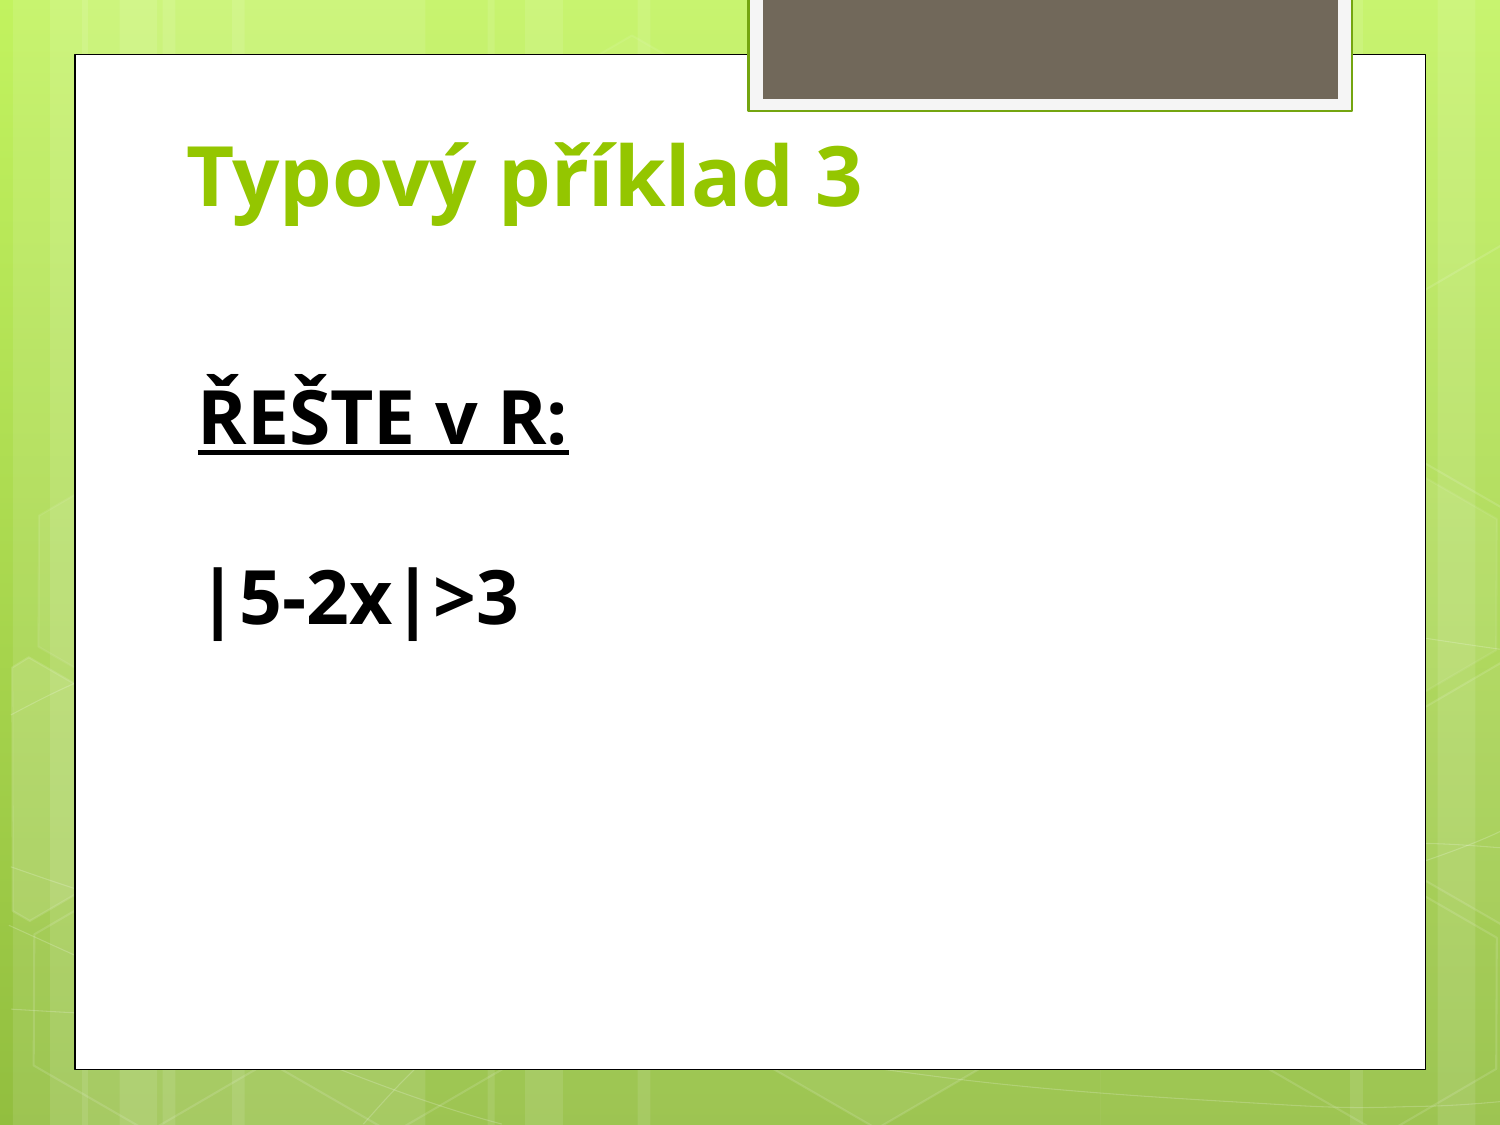

# Typový příklad 3
ŘEŠTE v R:
|5-2x|>3